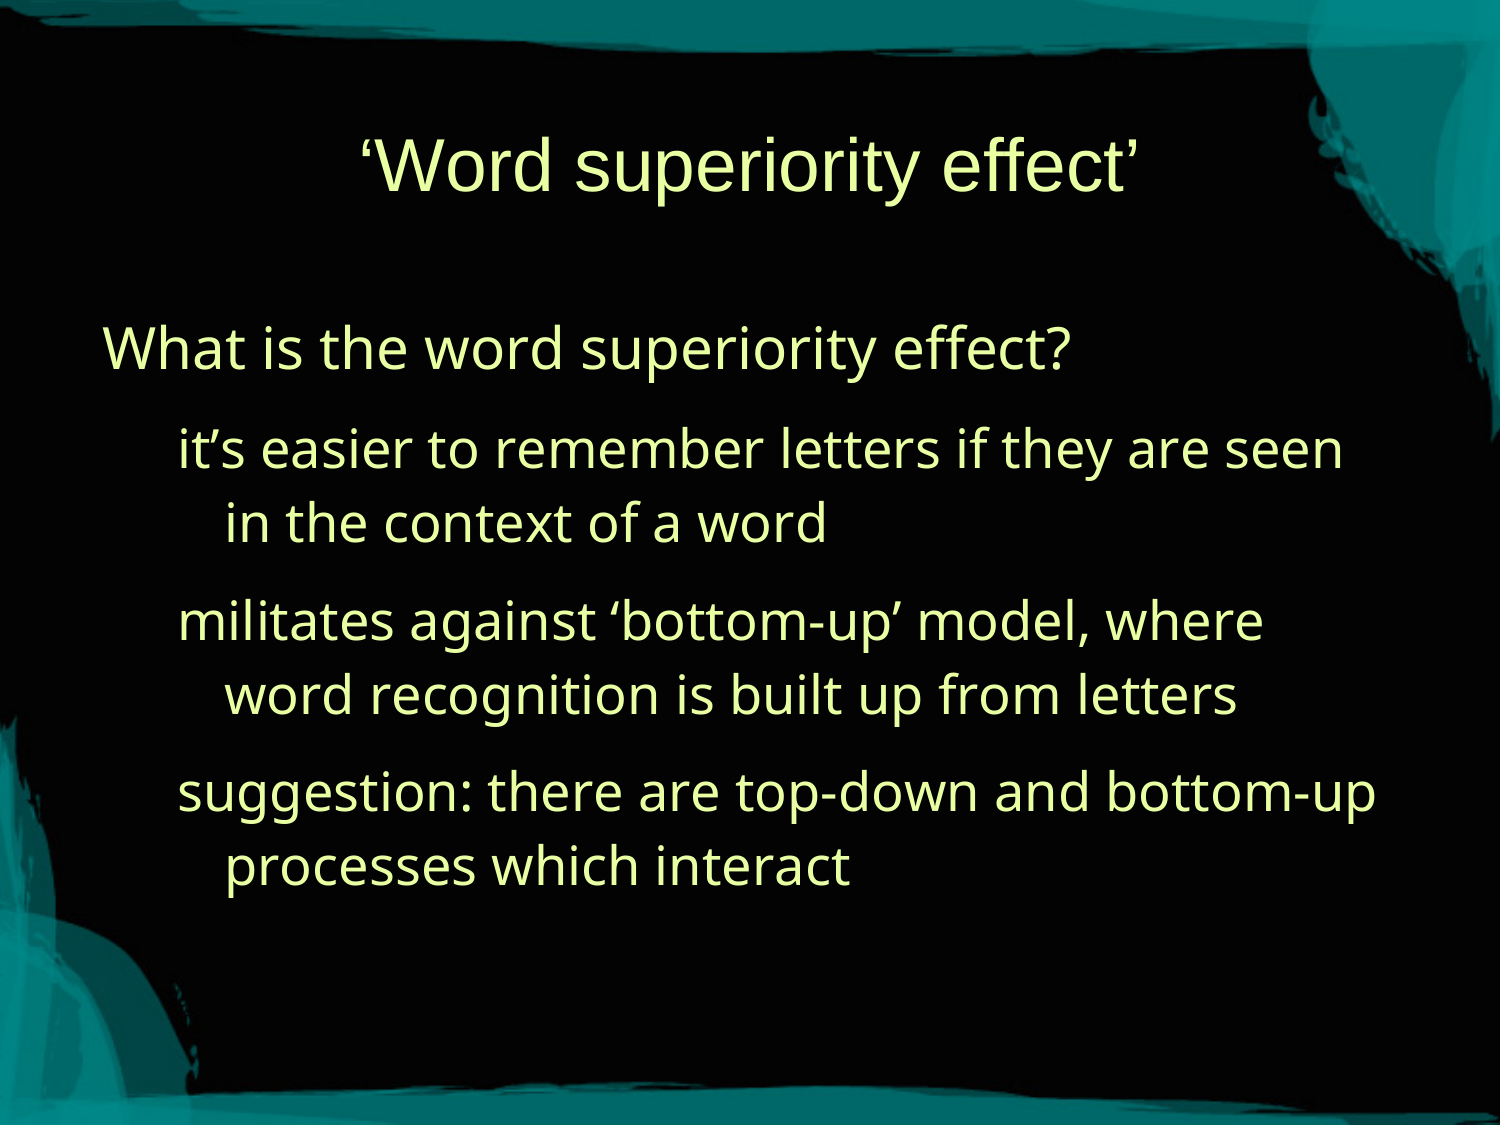

# ‘Word superiority effect’
What is the word superiority effect?
it’s easier to remember letters if they are seen in the context of a word
militates against ‘bottom-up’ model, where word recognition is built up from letters
suggestion: there are top-down and bottom-up processes which interact